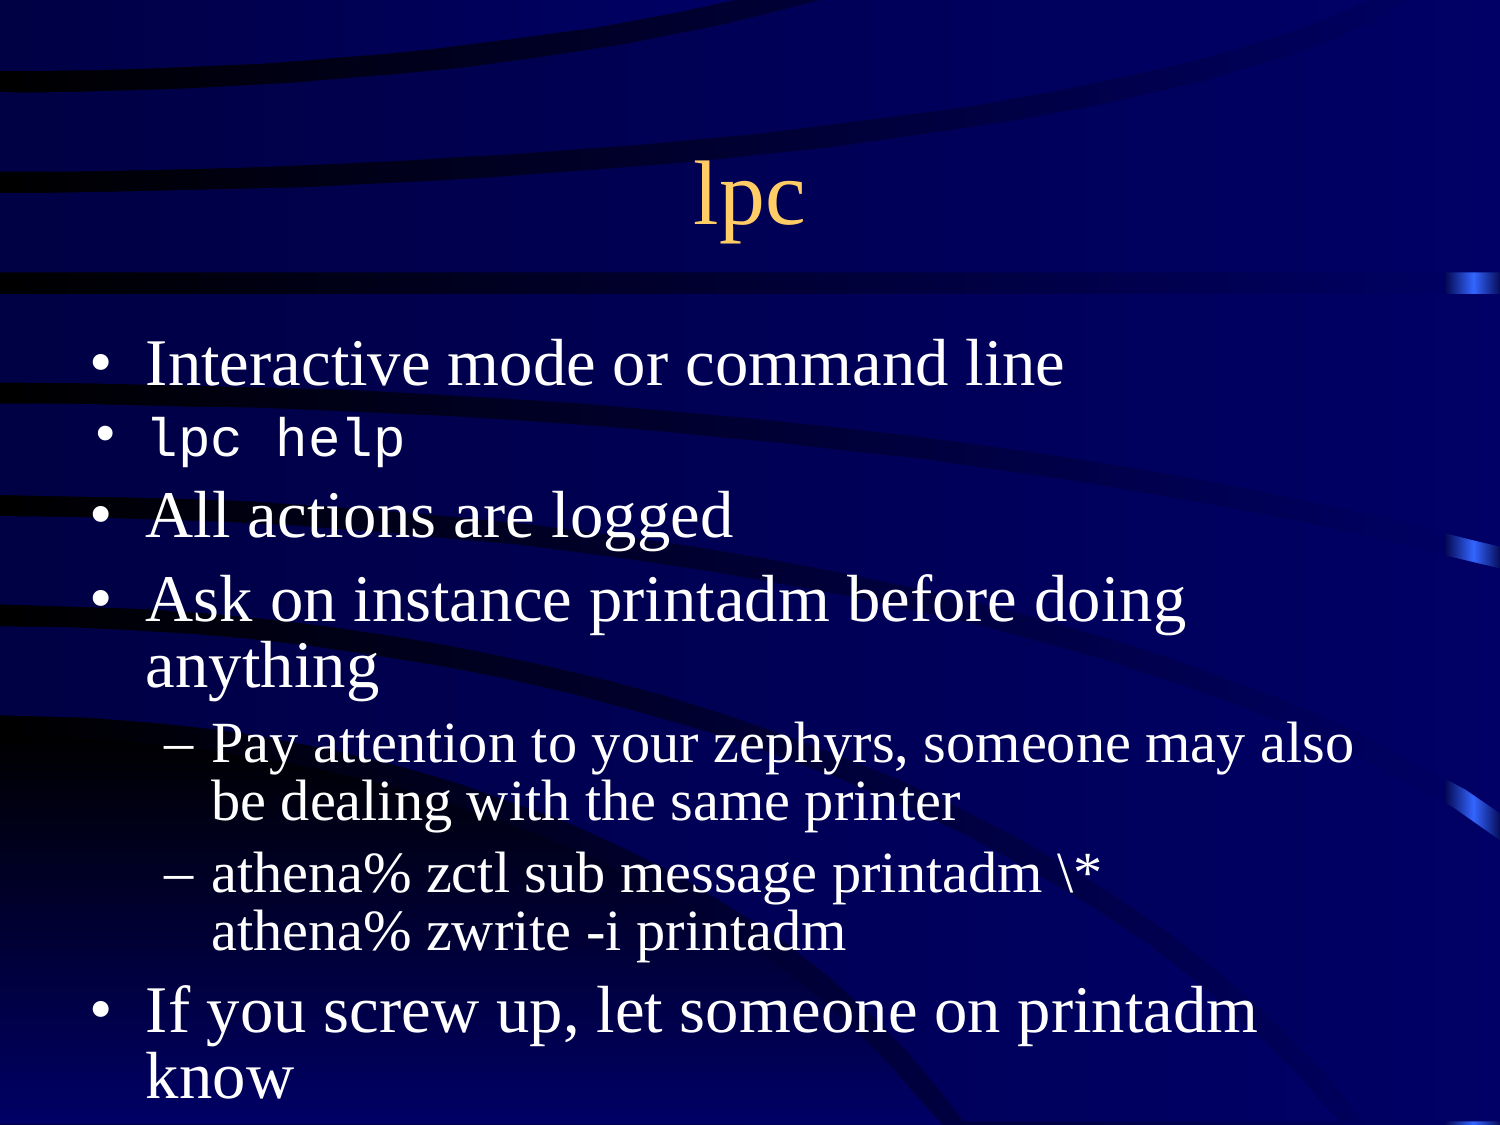

# lpc
Interactive mode or command line
lpc help
All actions are logged
Ask on instance printadm before doing anything
Pay attention to your zephyrs, someone may also be dealing with the same printer
athena% zctl sub message printadm \*
athena% zwrite -i printadm
If you screw up, let someone on printadm know